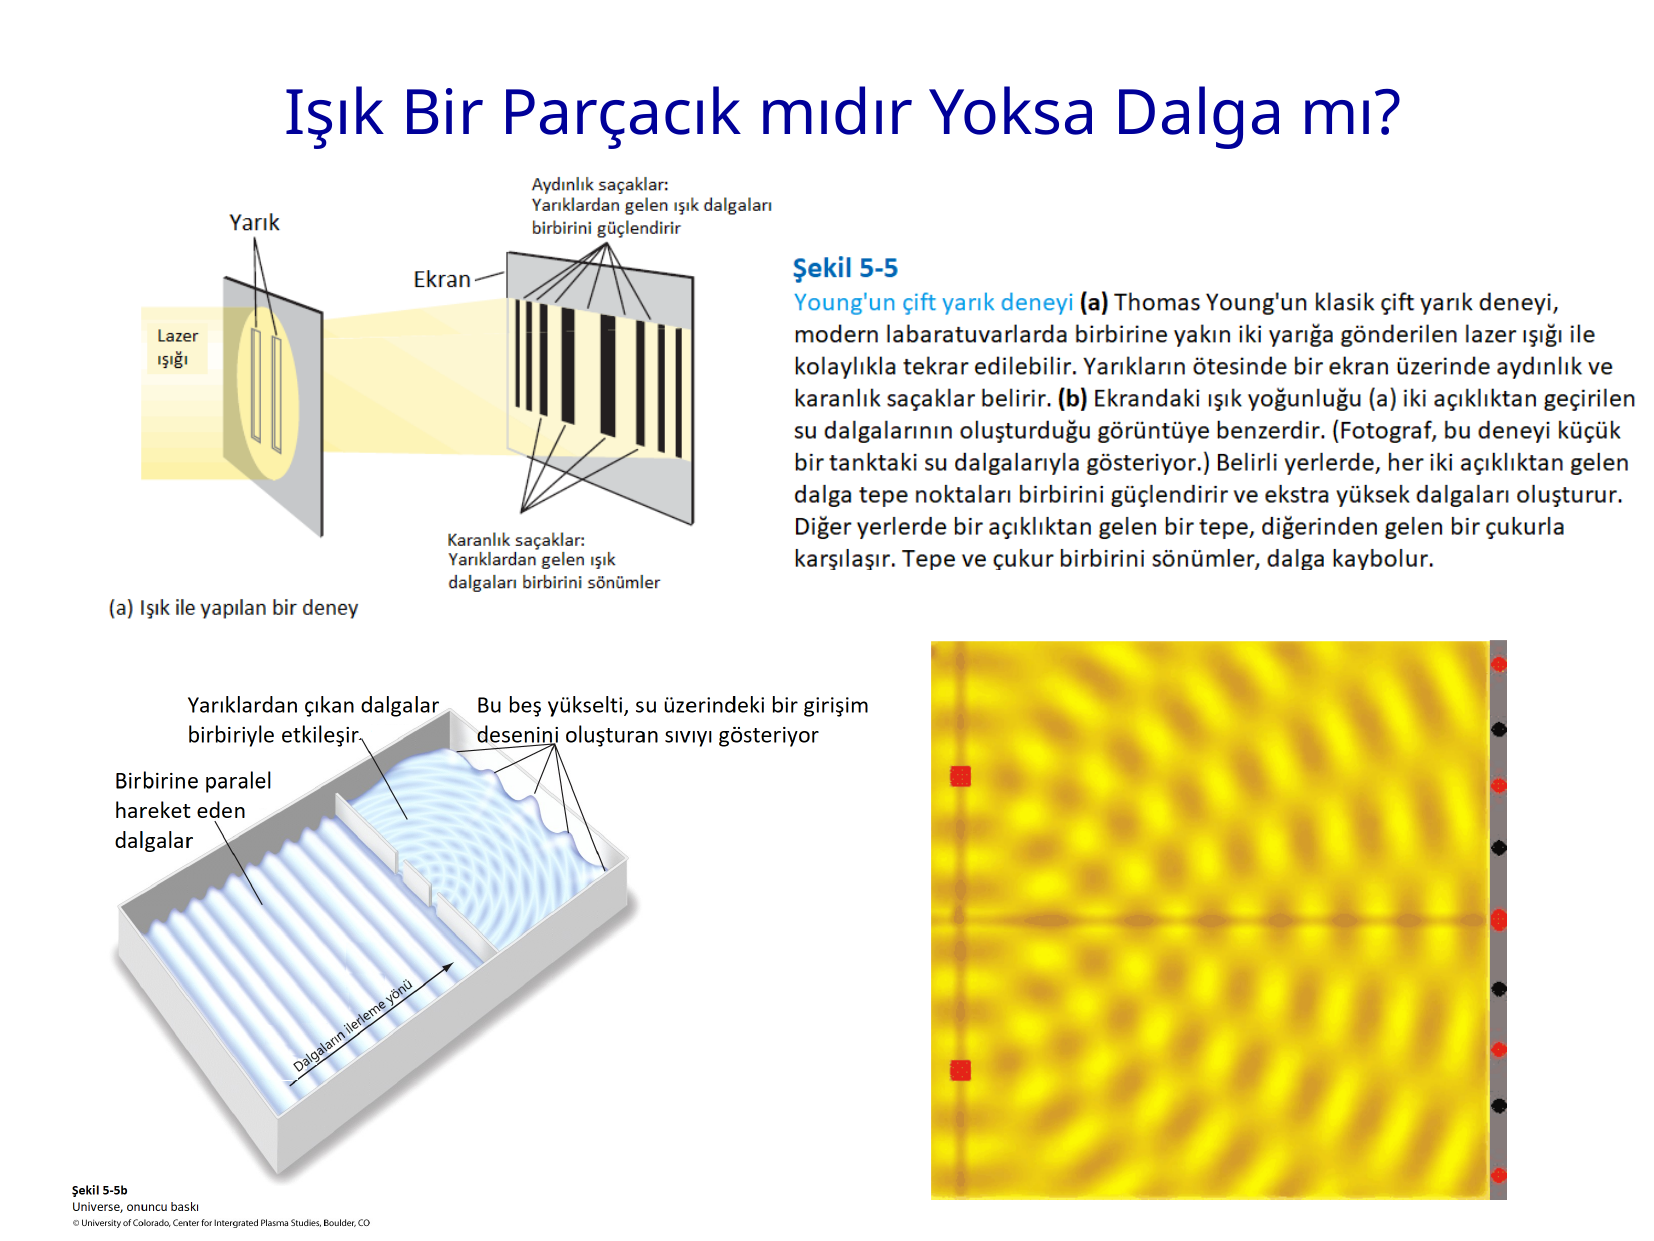

# Işık Bir Parçacık mıdır Yoksa Dalga mı?